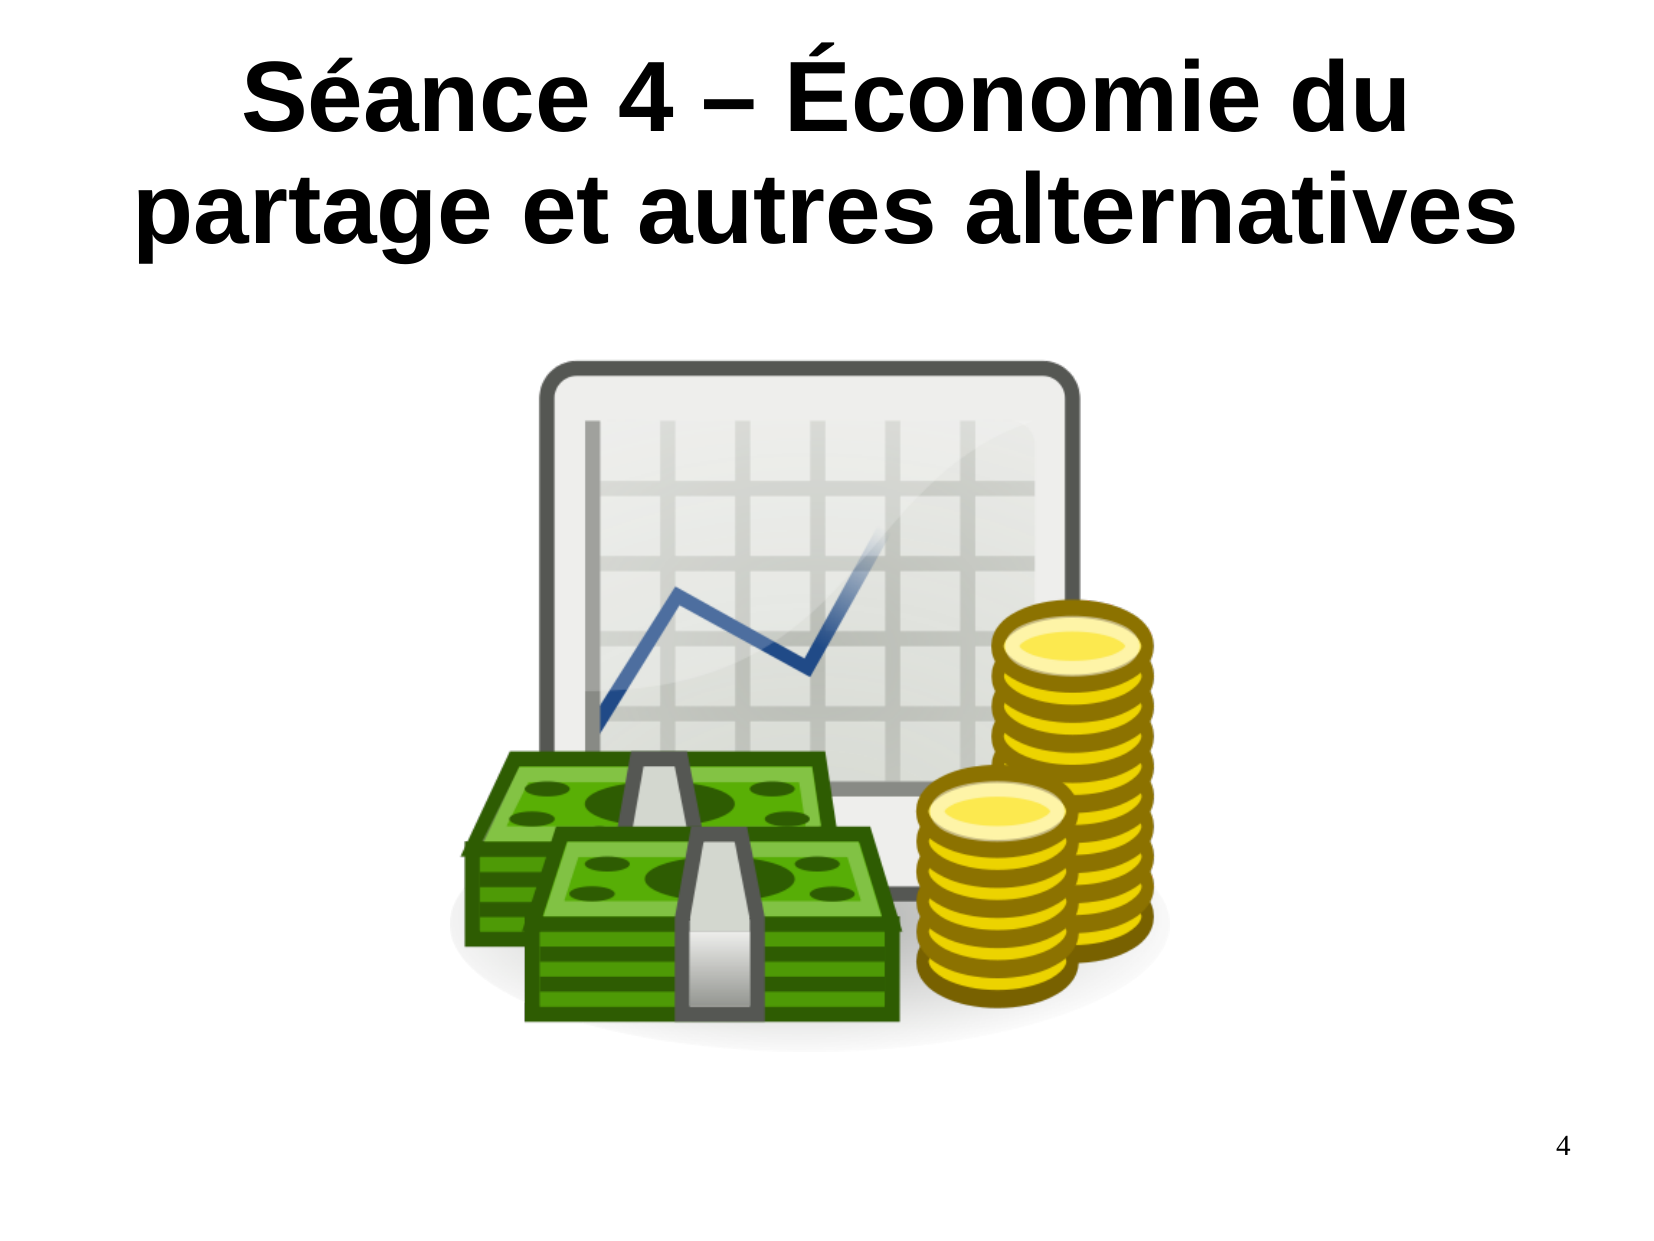

# Séance 4 – Économie du partage et autres alternatives
4